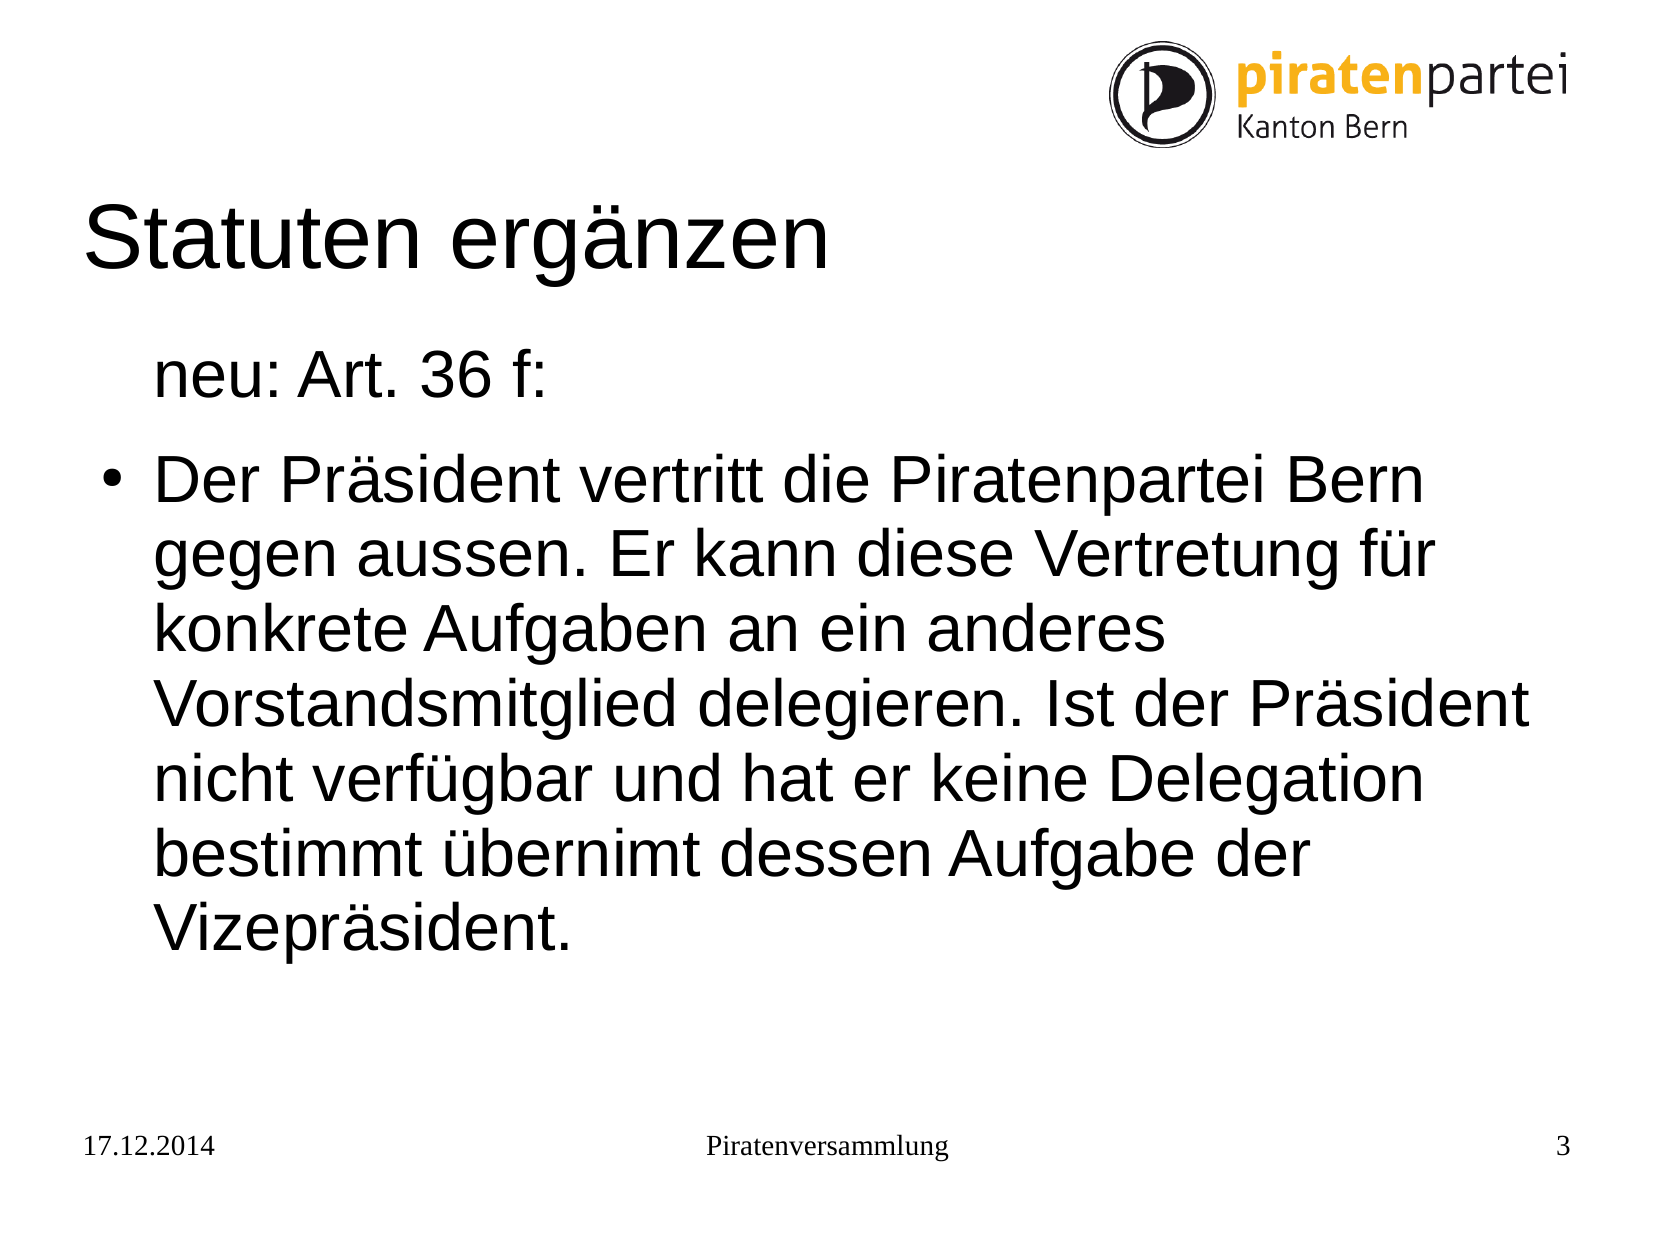

# Statuten ergänzen
neu: Art. 36 f:
Der Präsident vertritt die Piratenpartei Bern gegen aussen. Er kann diese Vertretung für konkrete Aufgaben an ein anderes Vorstandsmitglied delegieren. Ist der Präsident nicht verfügbar und hat er keine Delegation bestimmt übernimt dessen Aufgabe der Vizepräsident.
17.12.2014
Piratenversammlung
3